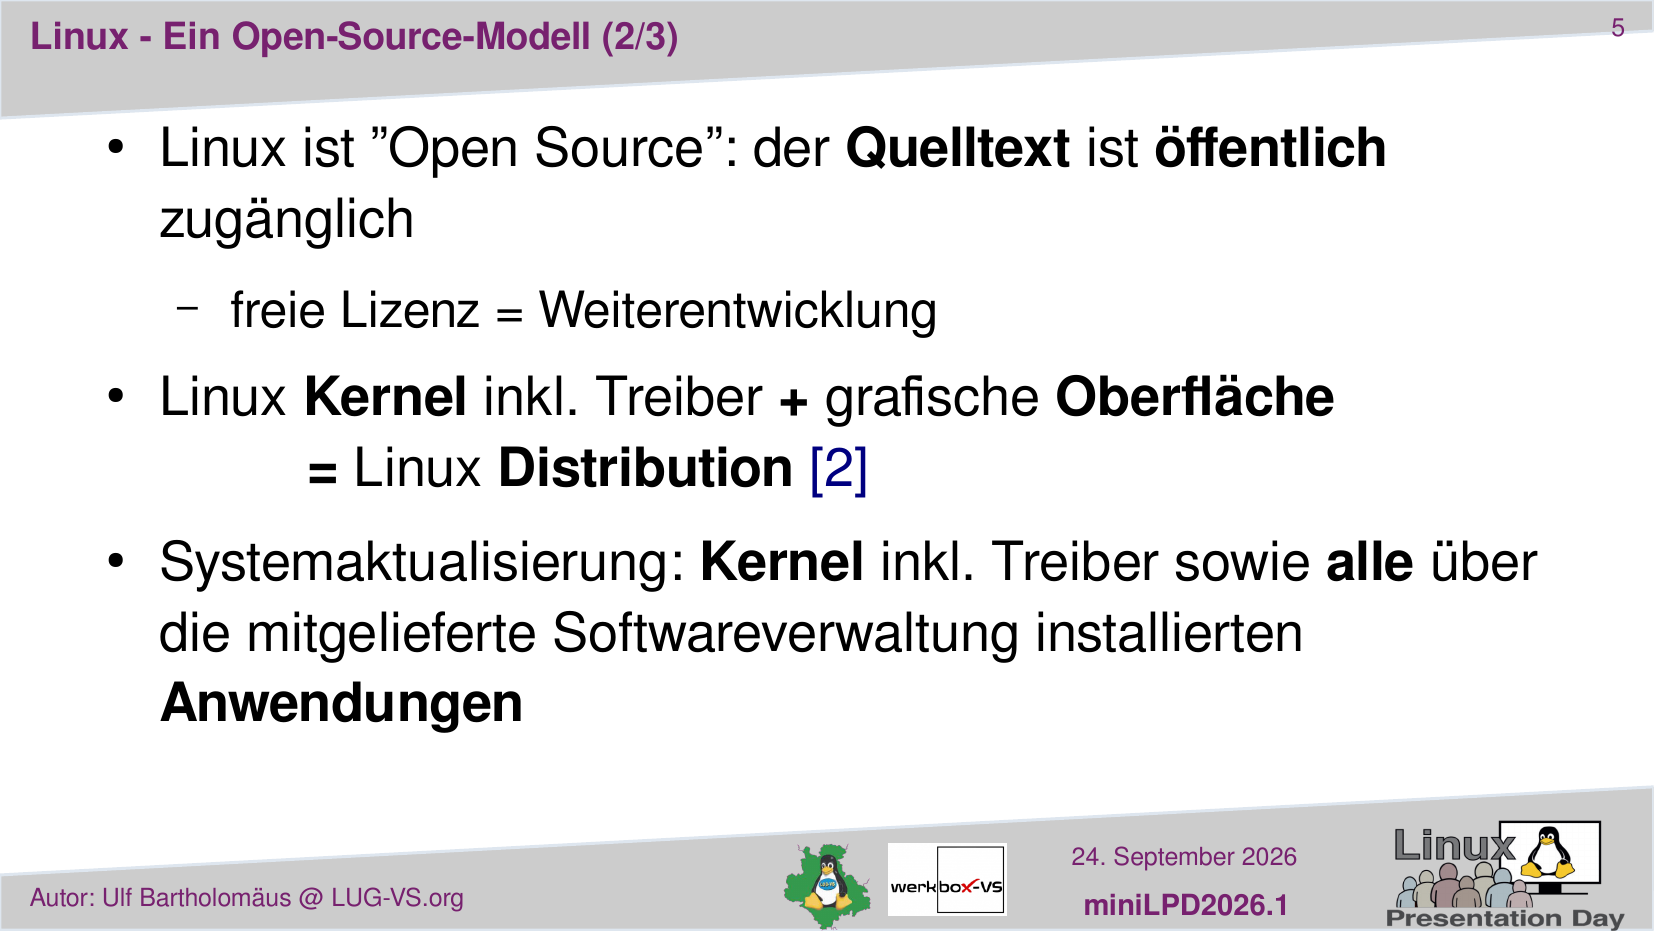

5
Linux - Ein Open-Source-Modell (2/3)
# Linux ist ”Open Source”: der Quelltext ist öffentlich zugänglich
freie Lizenz = Weiterentwicklung
Linux Kernel inkl. Treiber + grafische Oberfläche
		= Linux Distribution [2]
Systemaktualisierung: Kernel inkl. Treiber sowie alle über die mitgelieferte Softwareverwaltung installierten Anwendungen
Autor: Ulf Bartholomäus @ LUG-VS.org